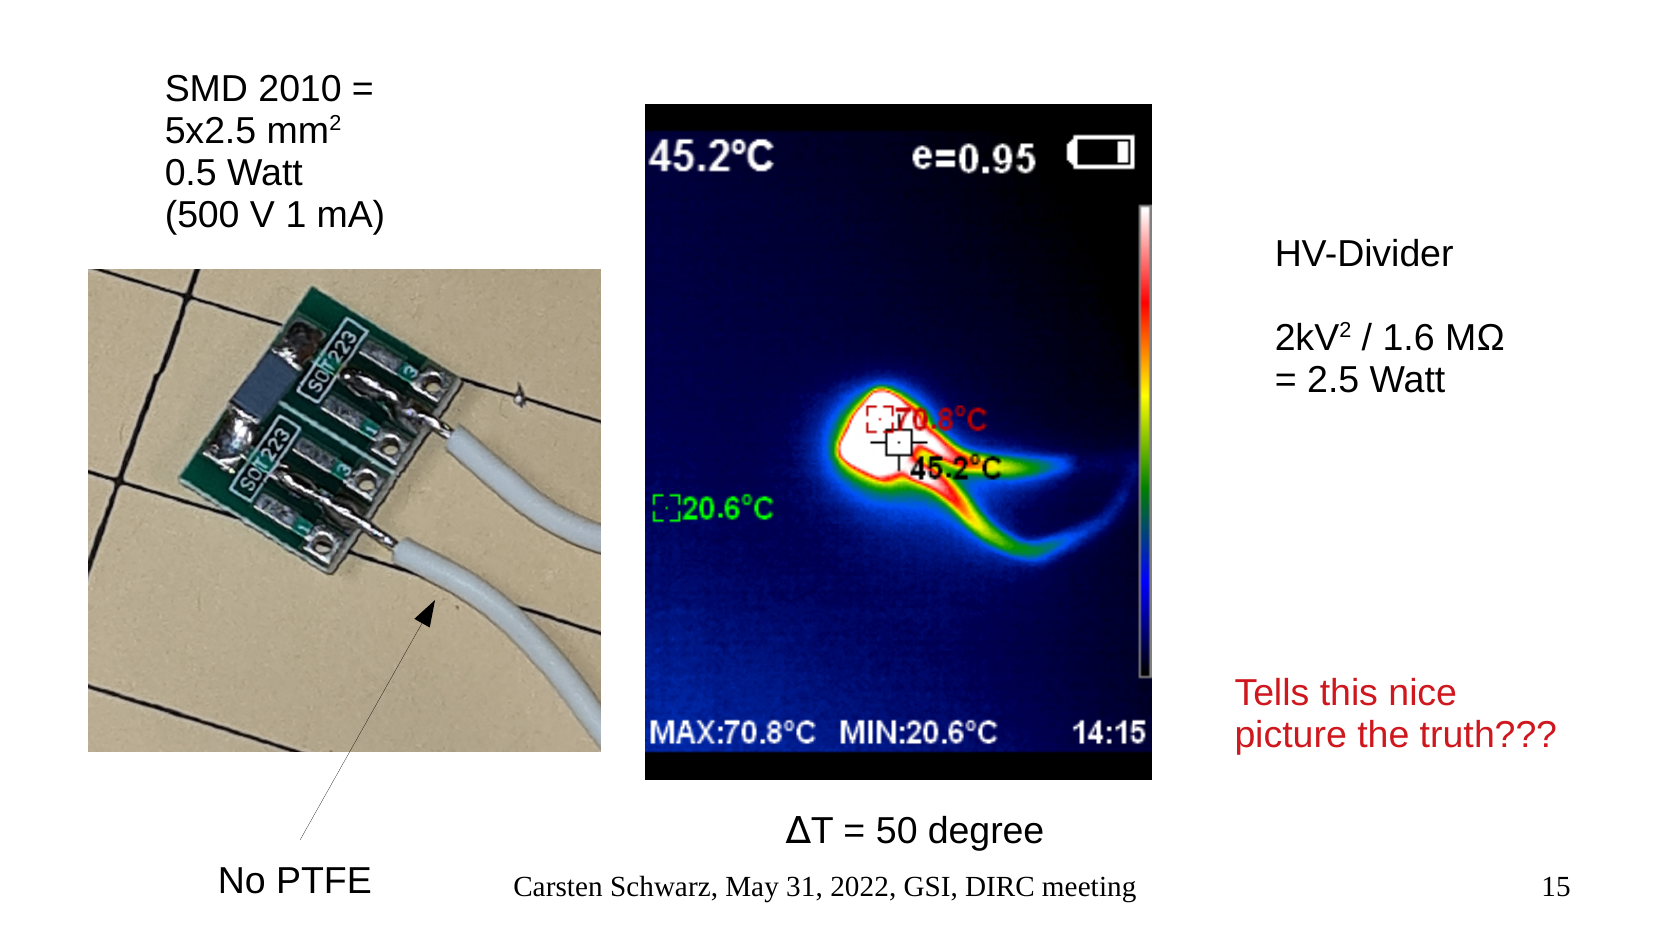

SMD 2010 = 5x2.5 mm2
0.5 Watt
(500 V 1 mA)
HV-Divider
2kV2 / 1.6 MΩ = 2.5 Watt
Tells this nice
picture the truth???
∆T = 50 degree
No PTFE
15